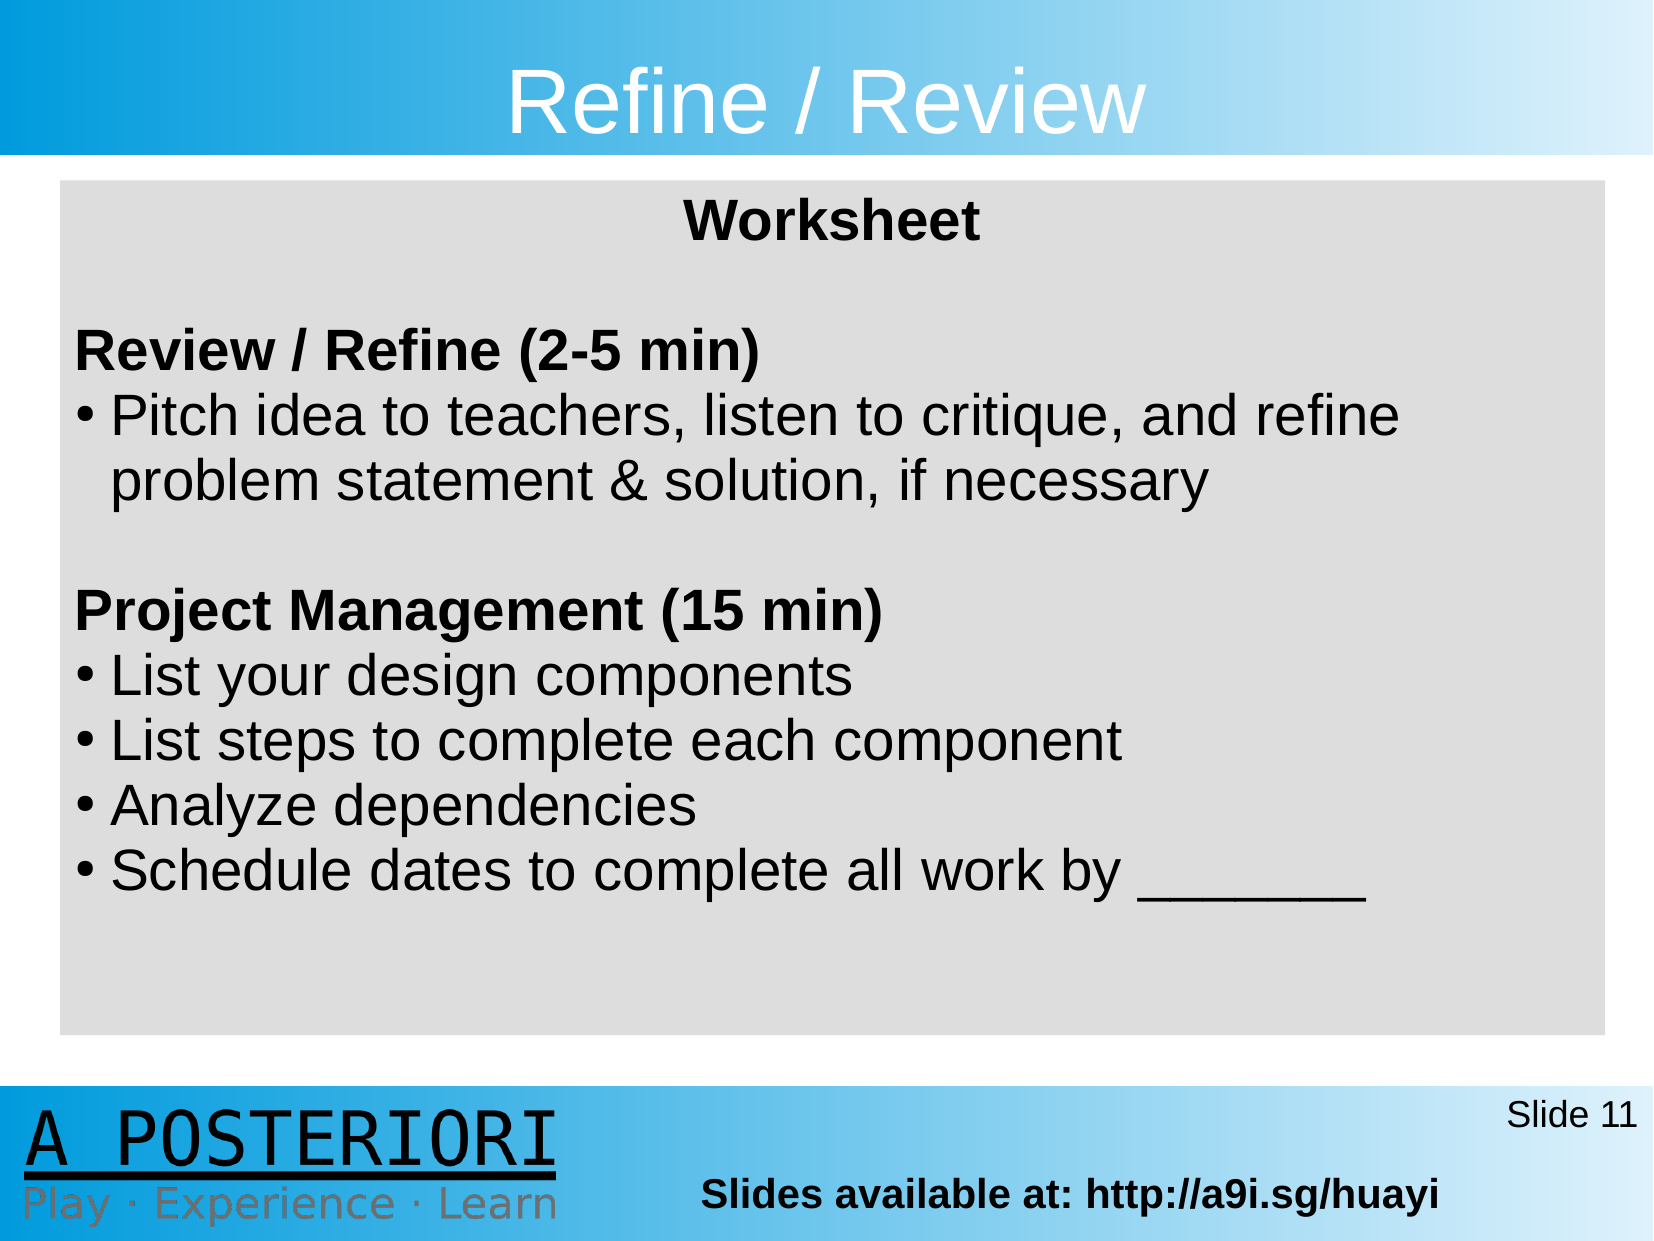

# Refine / Review
Worksheet
Review / Refine (2-5 min)
Pitch idea to teachers, listen to critique, and refine problem statement & solution, if necessary
Project Management (15 min)
List your design components
List steps to complete each component
Analyze dependencies
Schedule dates to complete all work by _______